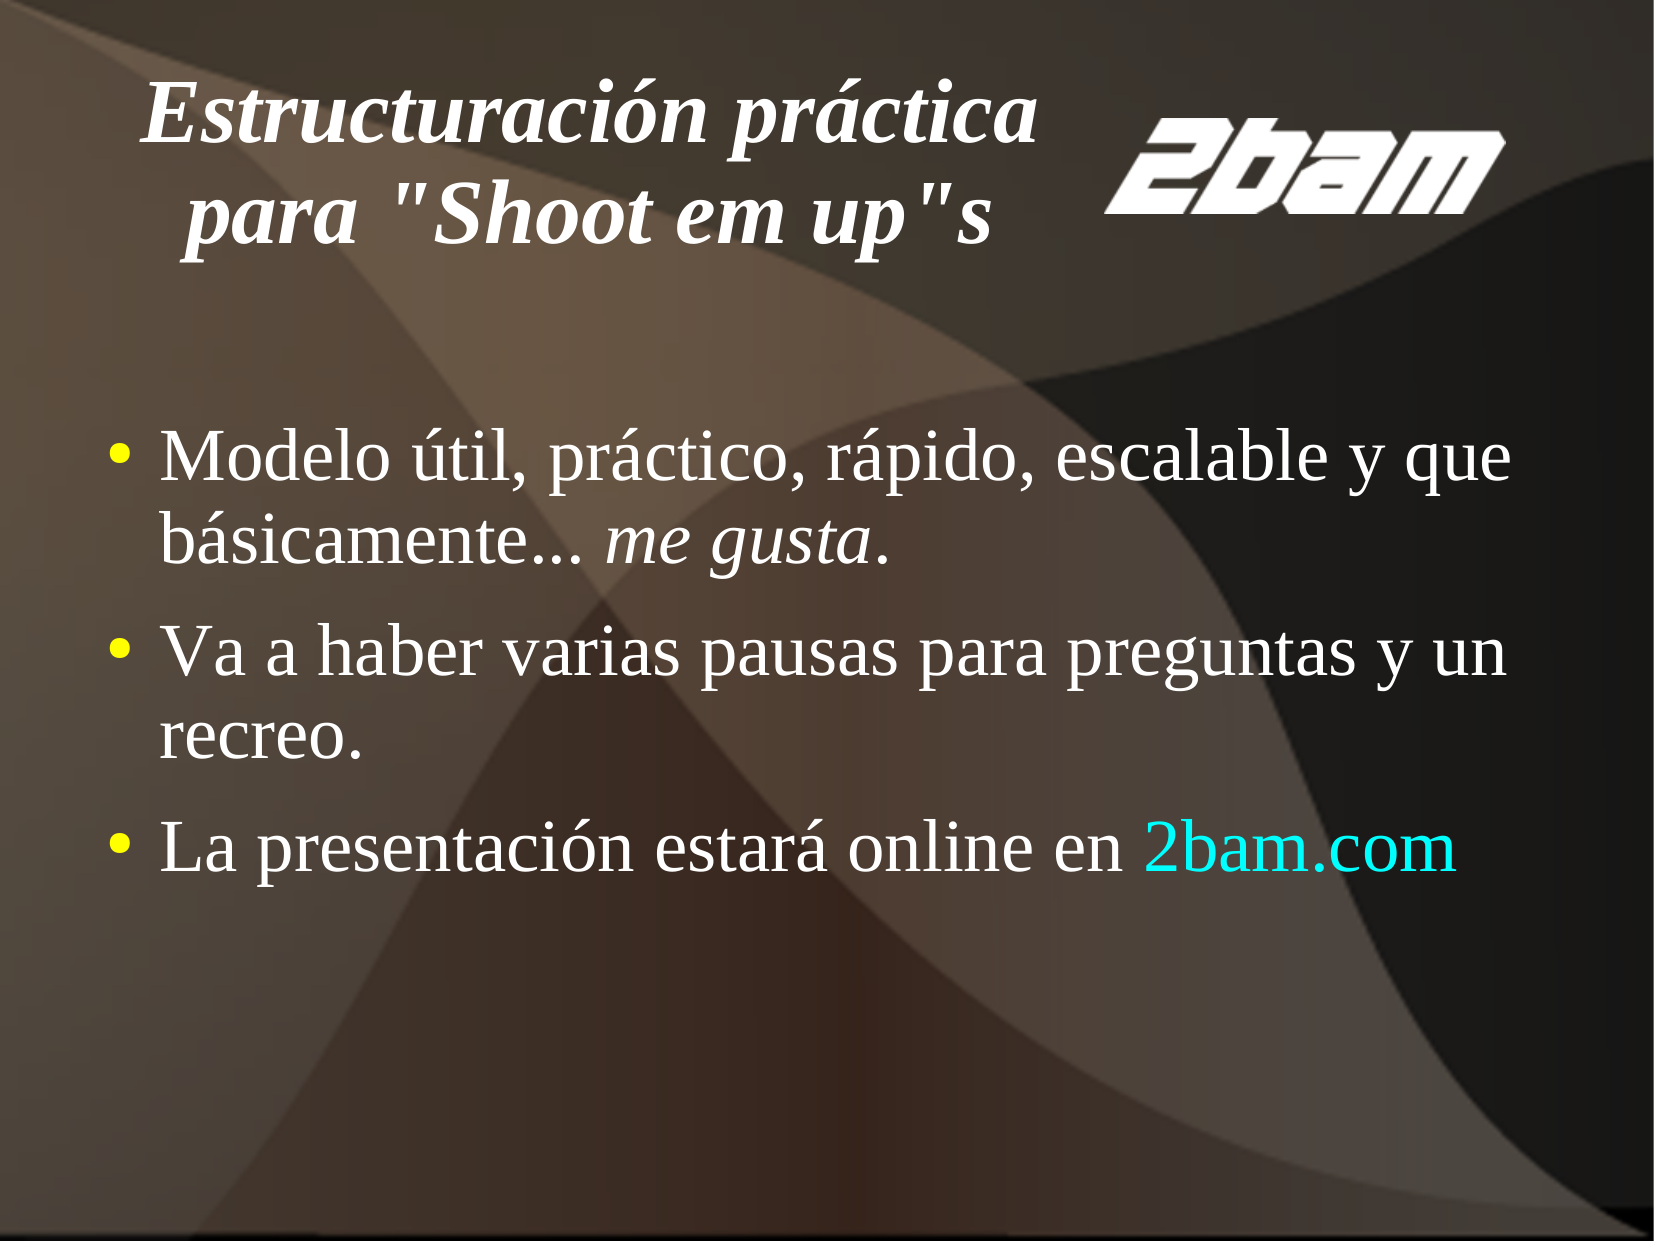

# Estructuración práctica para "Shoot em up"s
Modelo útil, práctico, rápido, escalable y que básicamente... me gusta.
Va a haber varias pausas para preguntas y un recreo.
La presentación estará online en 2bam.com